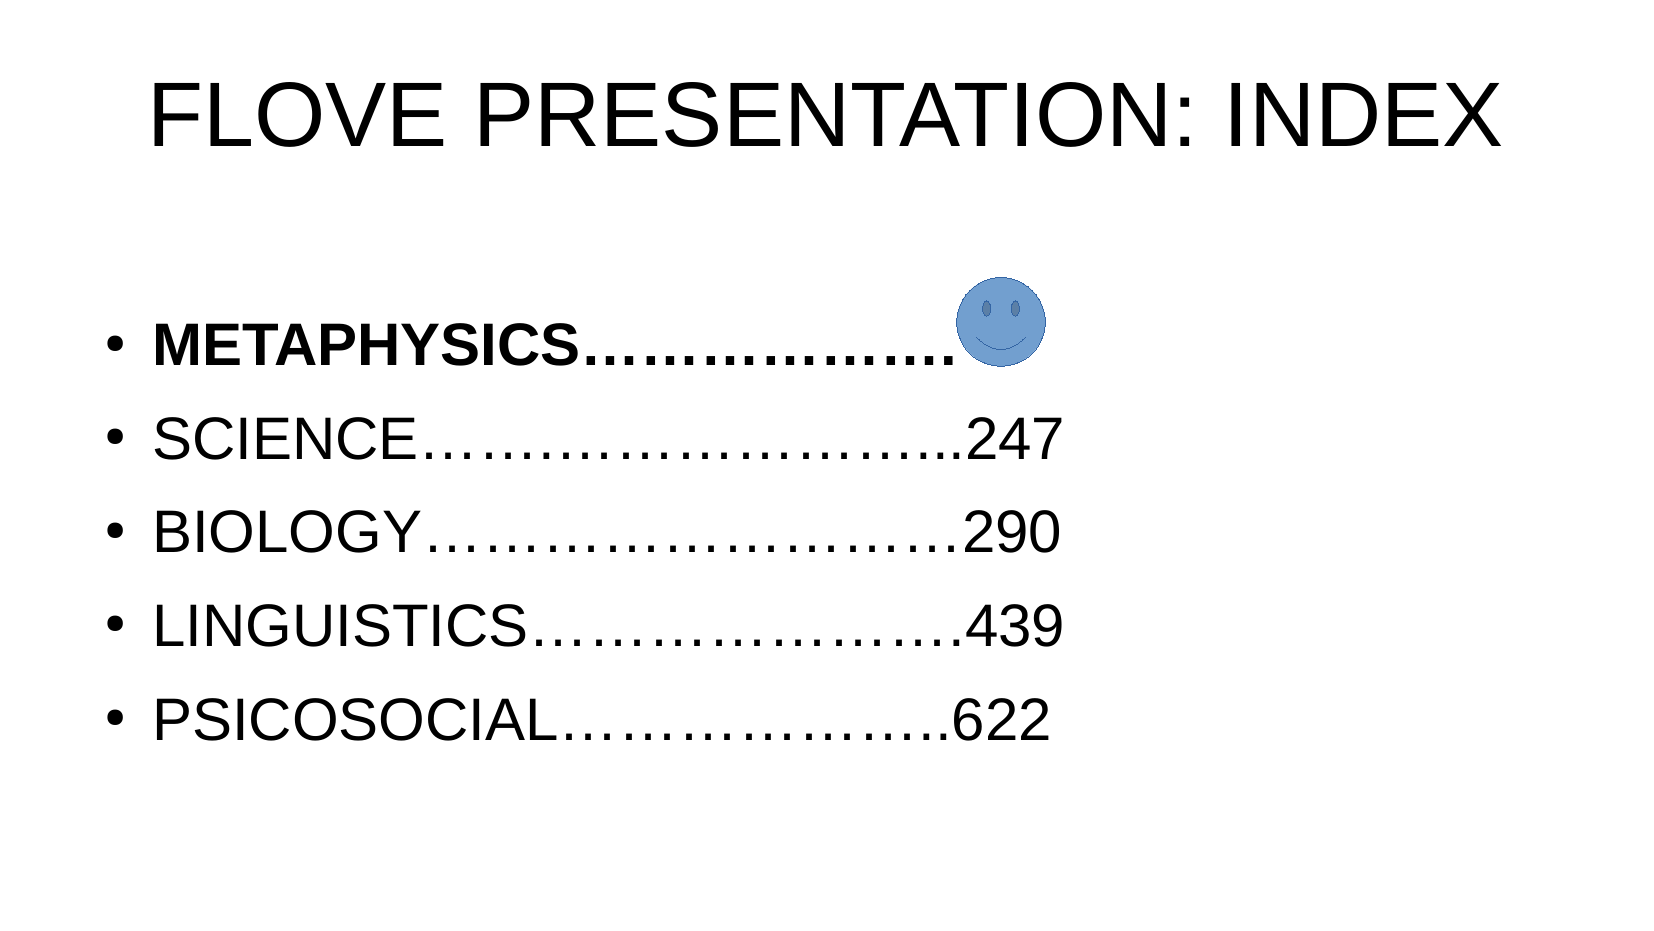

# FLOVE PRESENTATION: INDEX
METAPHYSICS……………….
SCIENCE…….………………...247
BIOLOGY………………………290
LINGUISTICS………………….439
PSICOSOCIAL………………..622